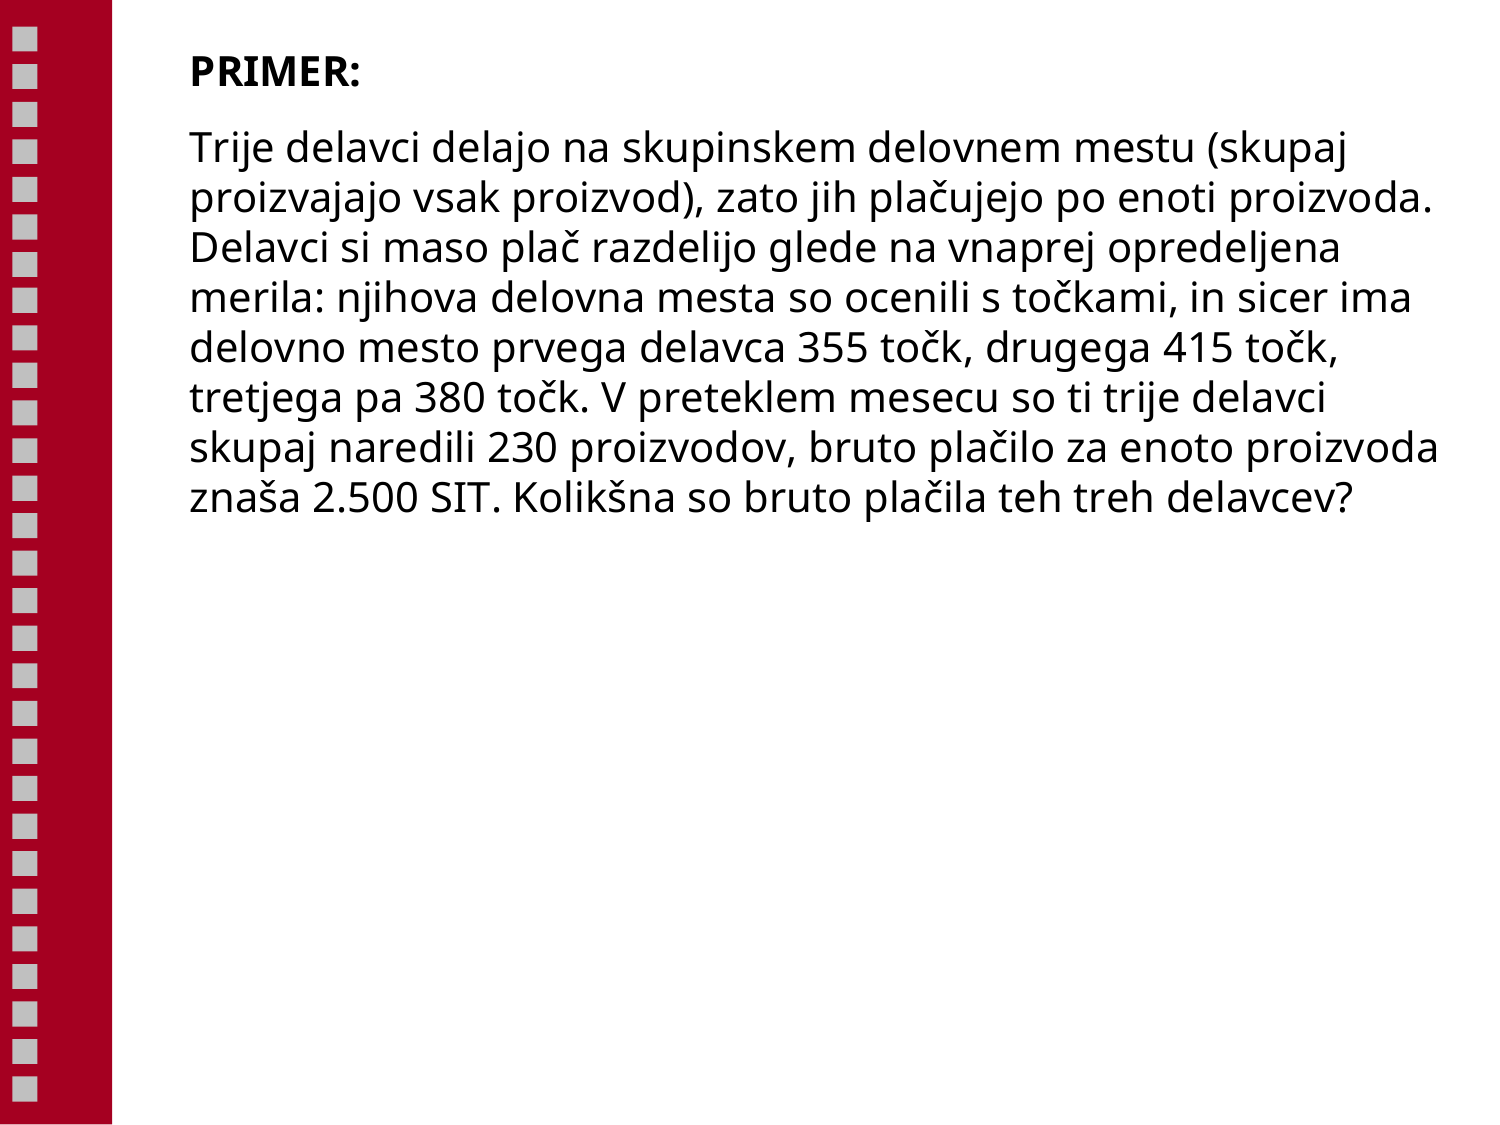

PRIMER:
Trije delavci delajo na skupinskem delovnem mestu (skupaj proizvajajo vsak proizvod), zato jih plačujejo po enoti proizvoda. Delavci si maso plač razdelijo glede na vnaprej opredeljena merila: njihova delovna mesta so ocenili s točkami, in sicer ima delovno mesto prvega delavca 355 točk, drugega 415 točk, tretjega pa 380 točk. V preteklem mesecu so ti trije delavci skupaj naredili 230 proizvodov, bruto plačilo za enoto proizvoda znaša 2.500 SIT. Kolikšna so bruto plačila teh treh delavcev?